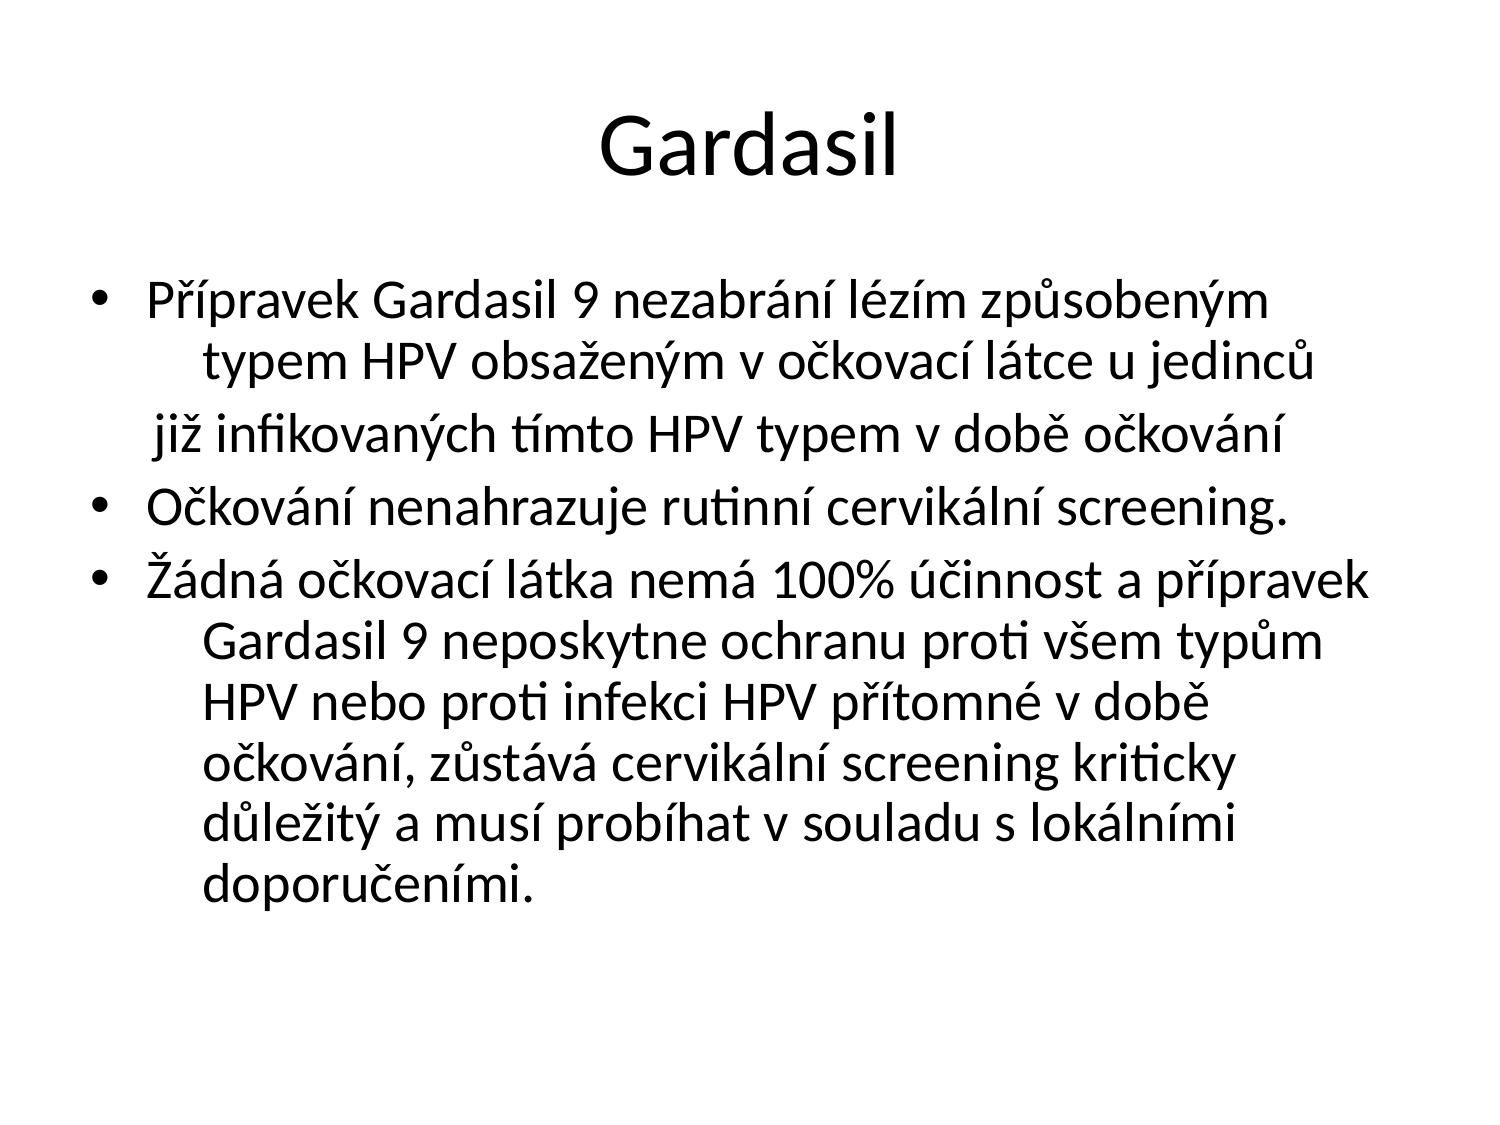

# Gardasil
Přípravek Gardasil 9 nezabrání lézím způsobeným typem HPV obsaženým v očkovací látce u jedinců
 již infikovaných tímto HPV typem v době očkování
Očkování nenahrazuje rutinní cervikální screening.
Žádná očkovací látka nemá 100% účinnost a přípravek Gardasil 9 neposkytne ochranu proti všem typům HPV nebo proti infekci HPV přítomné v době očkování, zůstává cervikální screening kriticky důležitý a musí probíhat v souladu s lokálními doporučeními.